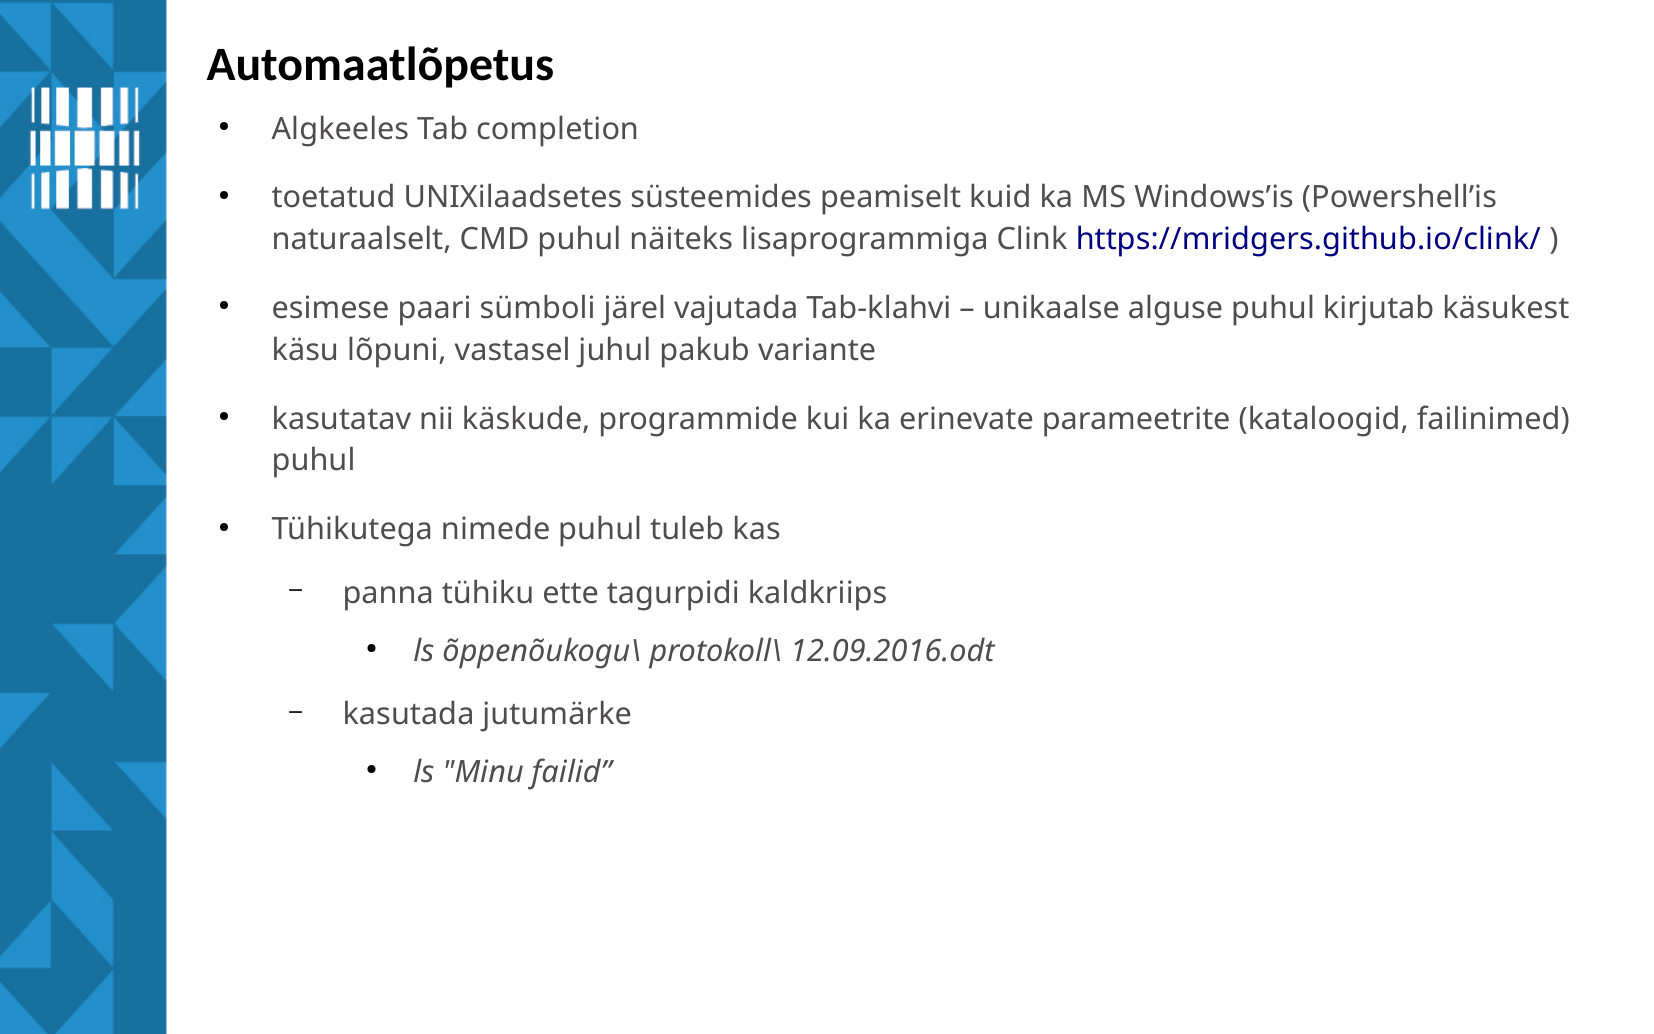

# Automaatlõpetus
Algkeeles Tab completion
toetatud UNIXilaadsetes süsteemides peamiselt kuid ka MS Windows’is (Powershell’is naturaalselt, CMD puhul näiteks lisaprogrammiga Clink https://mridgers.github.io/clink/ )
esimese paari sümboli järel vajutada Tab-klahvi – unikaalse alguse puhul kirjutab käsukest käsu lõpuni, vastasel juhul pakub variante
kasutatav nii käskude, programmide kui ka erinevate parameetrite (kataloogid, failinimed) puhul
Tühikutega nimede puhul tuleb kas
panna tühiku ette tagurpidi kaldkriips
ls õppenõukogu\ protokoll\ 12.09.2016.odt
kasutada jutumärke
ls "Minu failid”